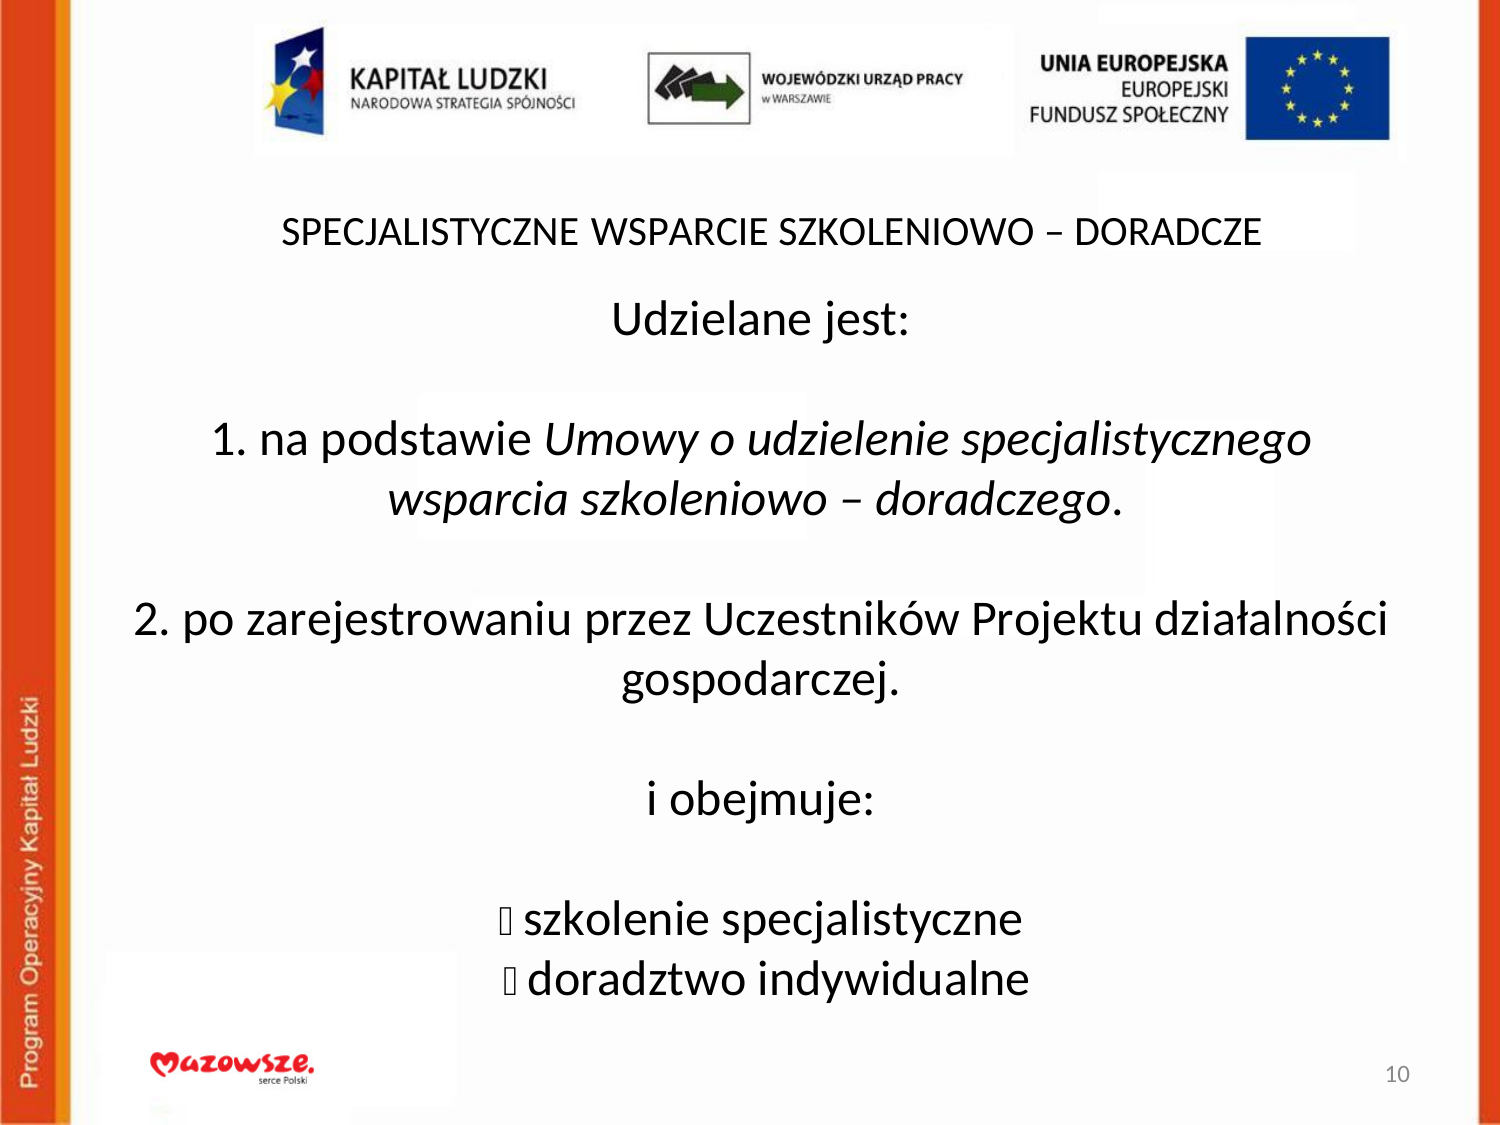

SPECJALISTYCZNE WSPARCIE SZKOLENIOWO – DORADCZE
# Udzielane jest: 1. na podstawie Umowy o udzielenie specjalistycznego wsparcia szkoleniowo – doradczego. 2. po zarejestrowaniu przez Uczestników Projektu działalności gospodarczej. i obejmuje: szkolenie specjalistyczne doradztwo indywidualne